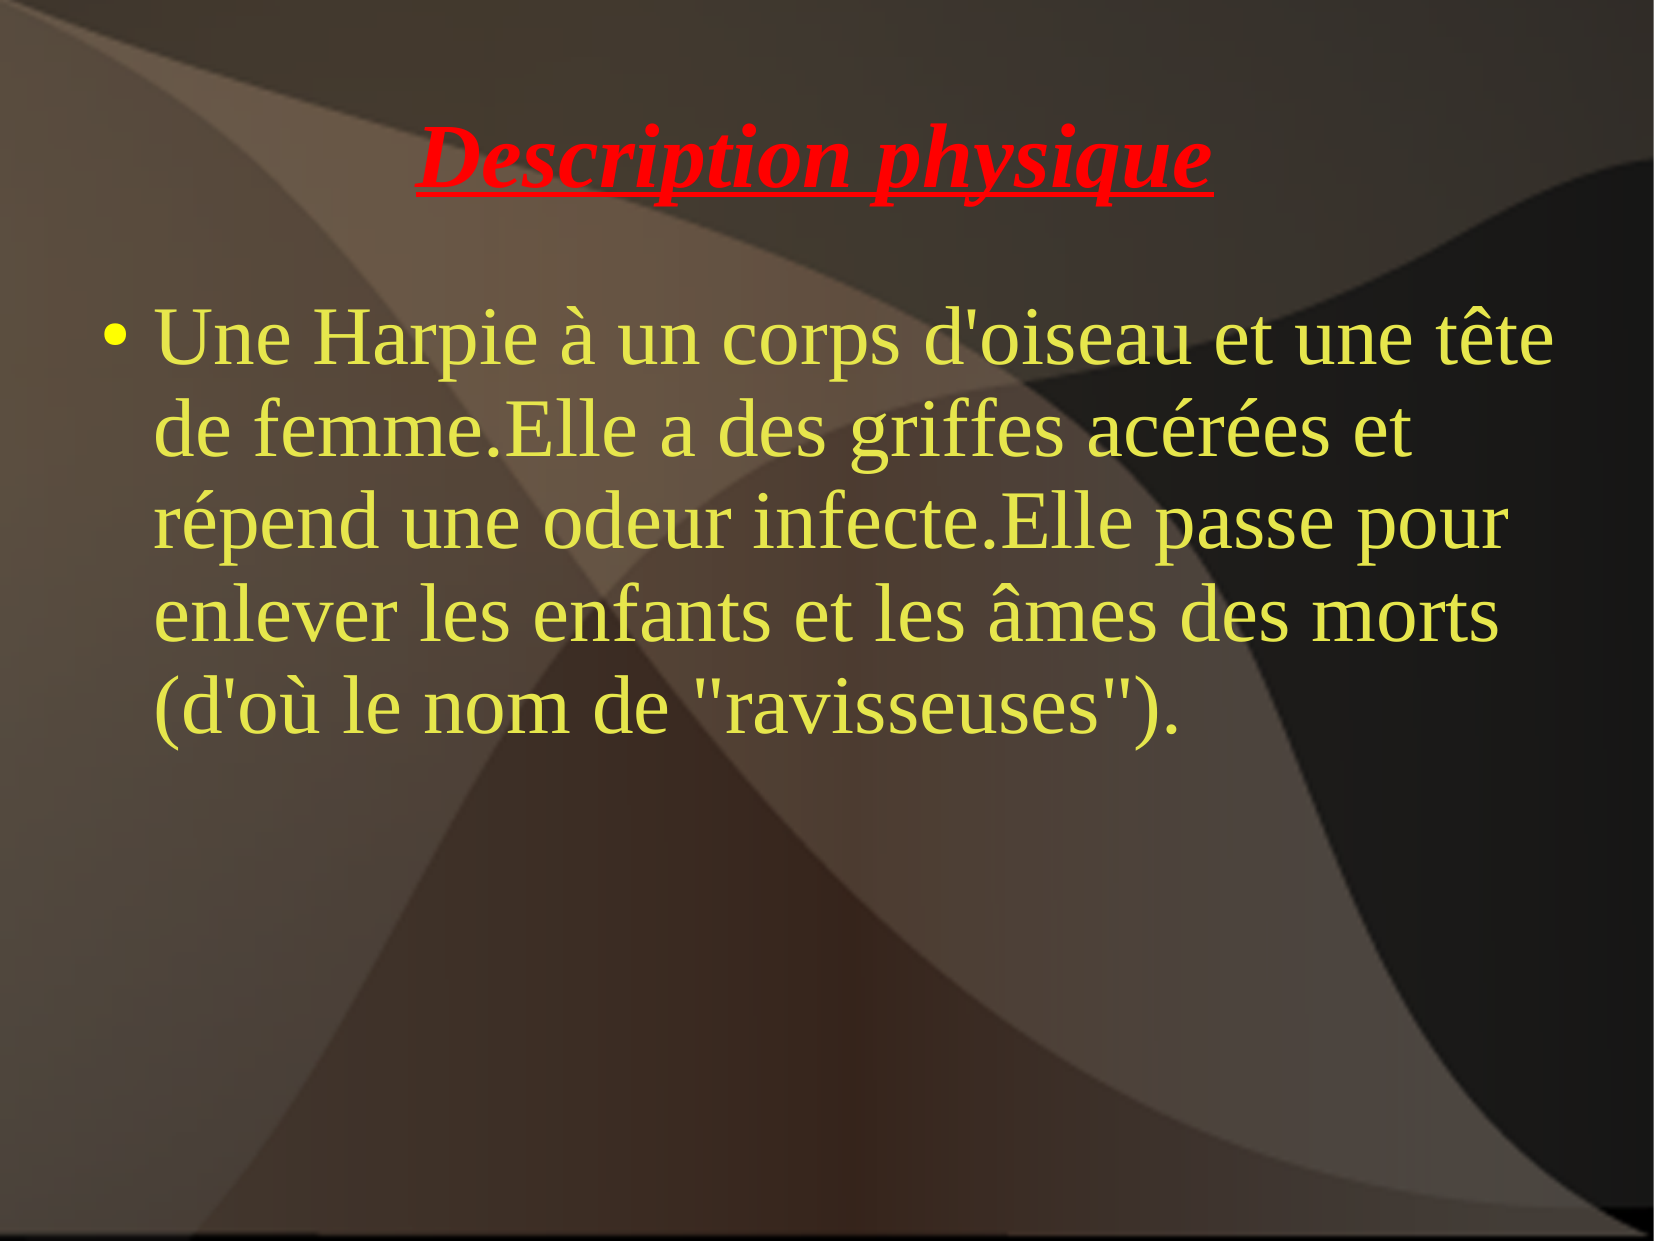

# Description physique
Une Harpie à un corps d'oiseau et une tête de femme.Elle a des griffes acérées et répend une odeur infecte.Elle passe pour enlever les enfants et les âmes des morts (d'où le nom de "ravisseuses").